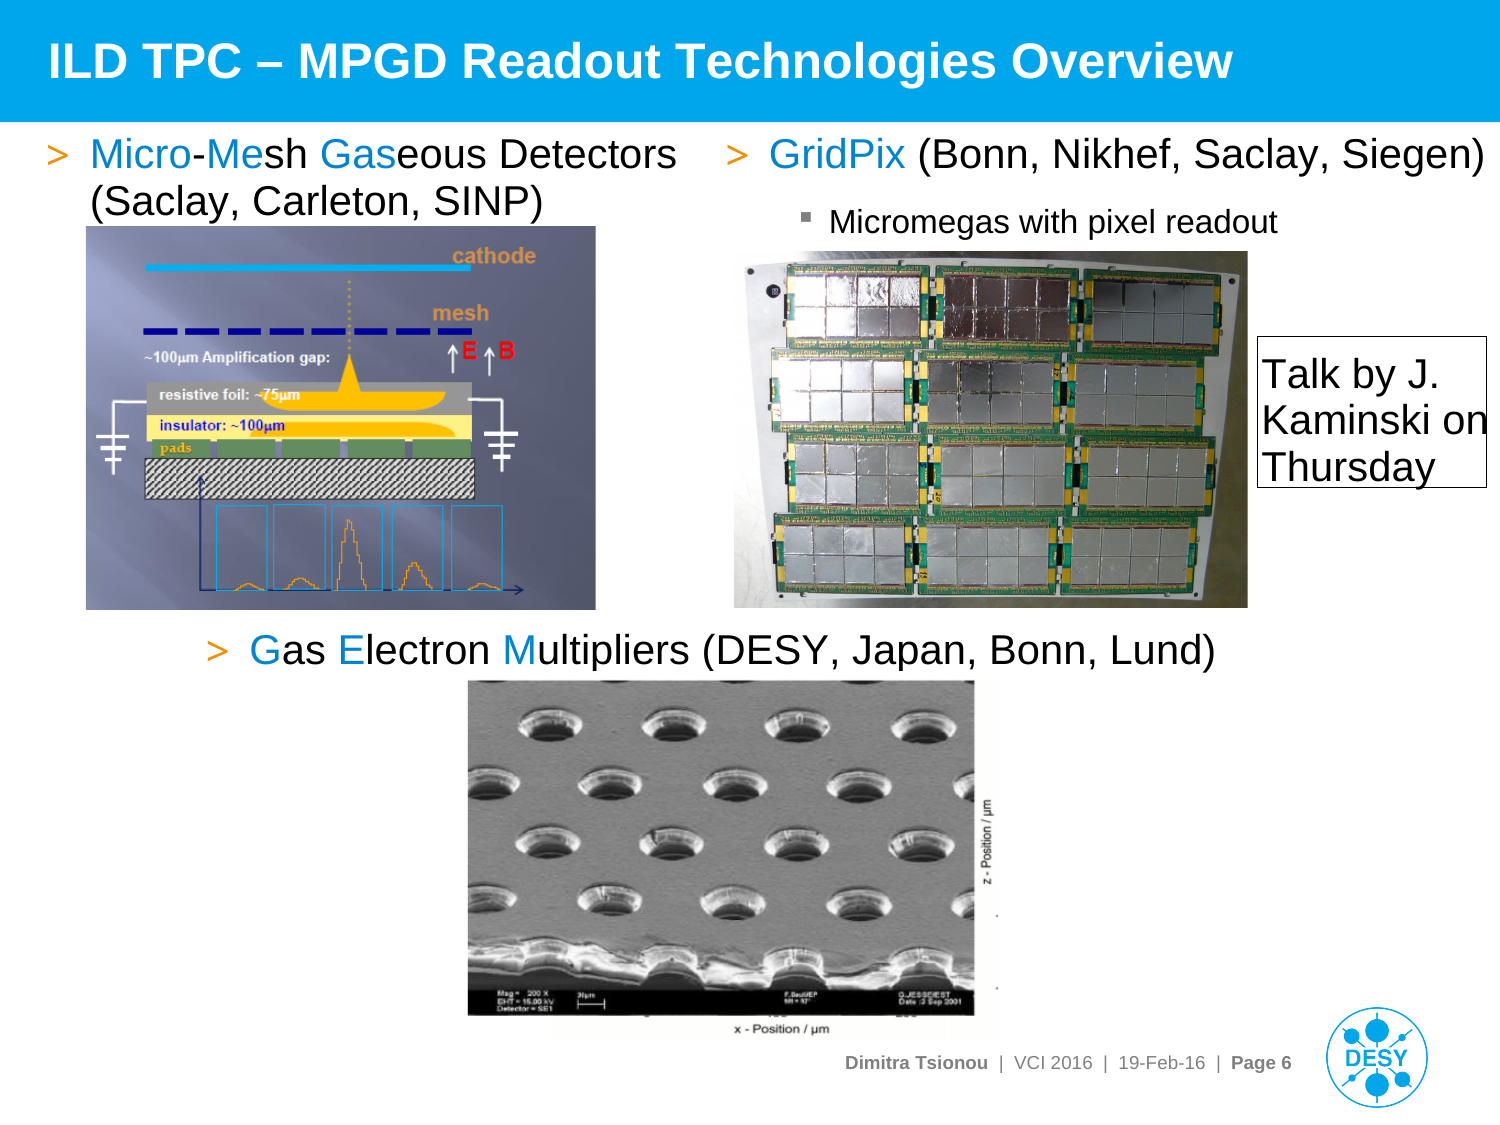

# ILD TPC – MPGD Readout Technologies Overview
Micro-Mesh Gaseous Detectors (Saclay, Carleton, SINP)
GridPix (Bonn, Nikhef, Saclay, Siegen)
Micromegas with pixel readout
Talk by J. Kaminski on Thursday
Gas Electron Multipliers (DESY, Japan, Bonn, Lund)